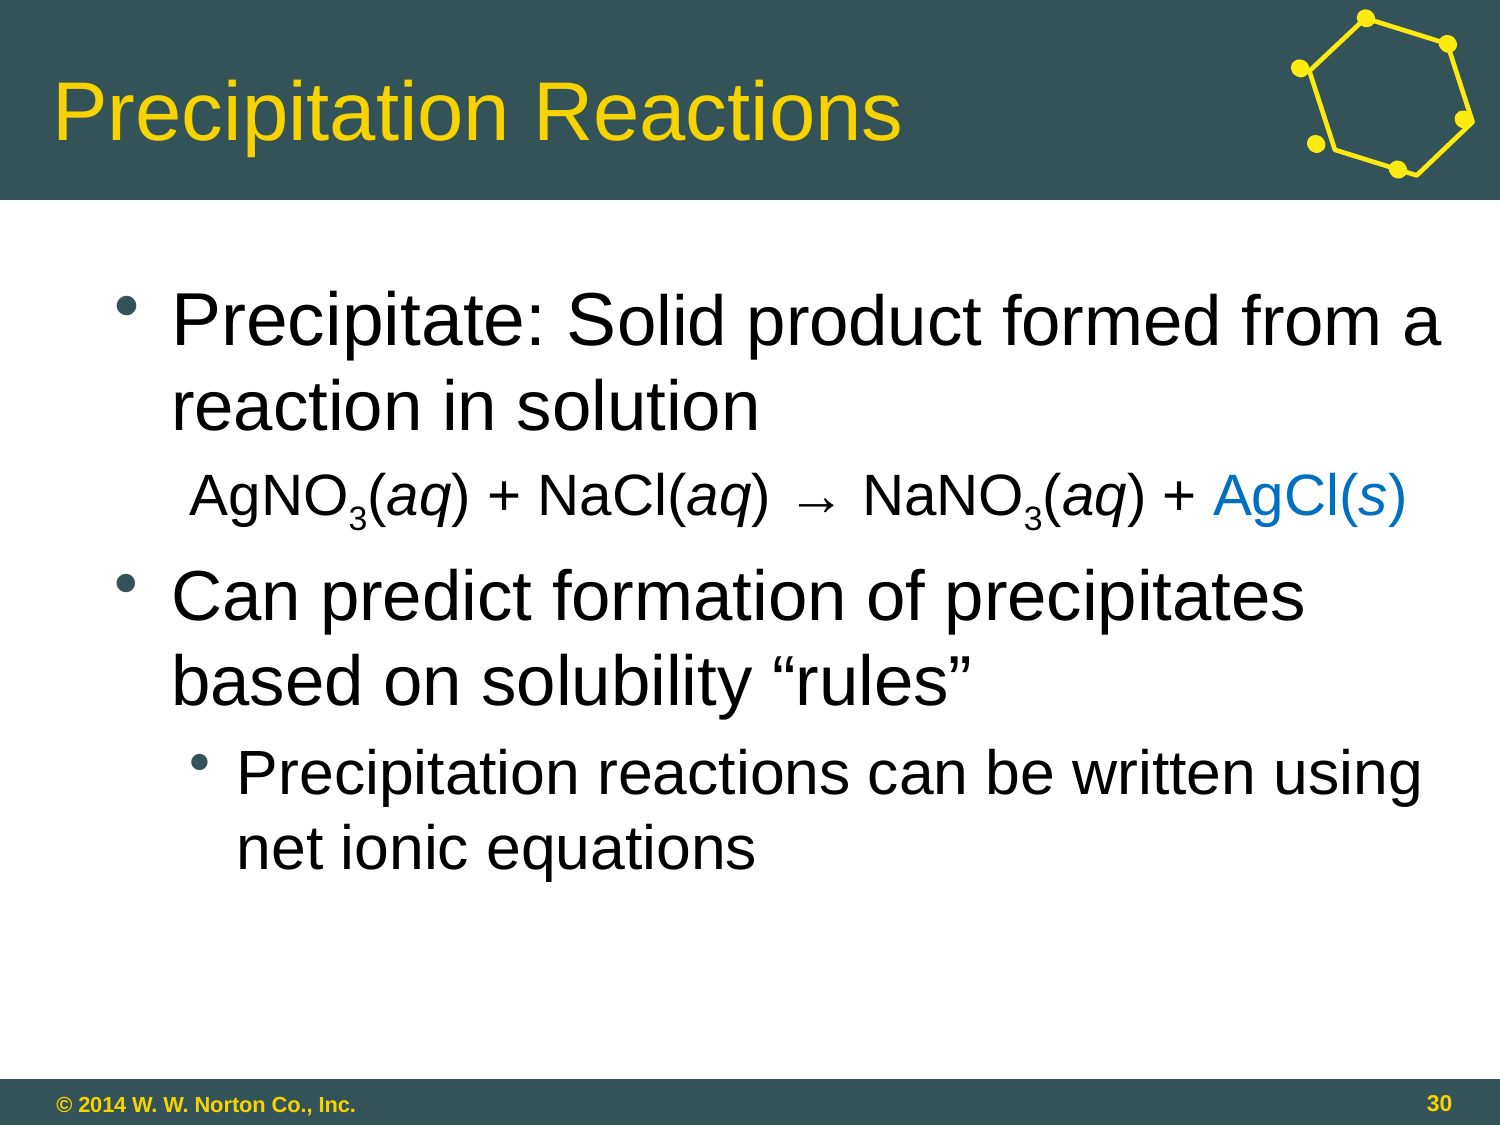

Precipitation Reactions
# Precipitate: Solid product formed from a reaction in solution
AgNO3(aq) + NaCl(aq) → NaNO3(aq) + AgCl(s)
Can predict formation of precipitates based on solubility “rules”
Precipitation reactions can be written using net ionic equations